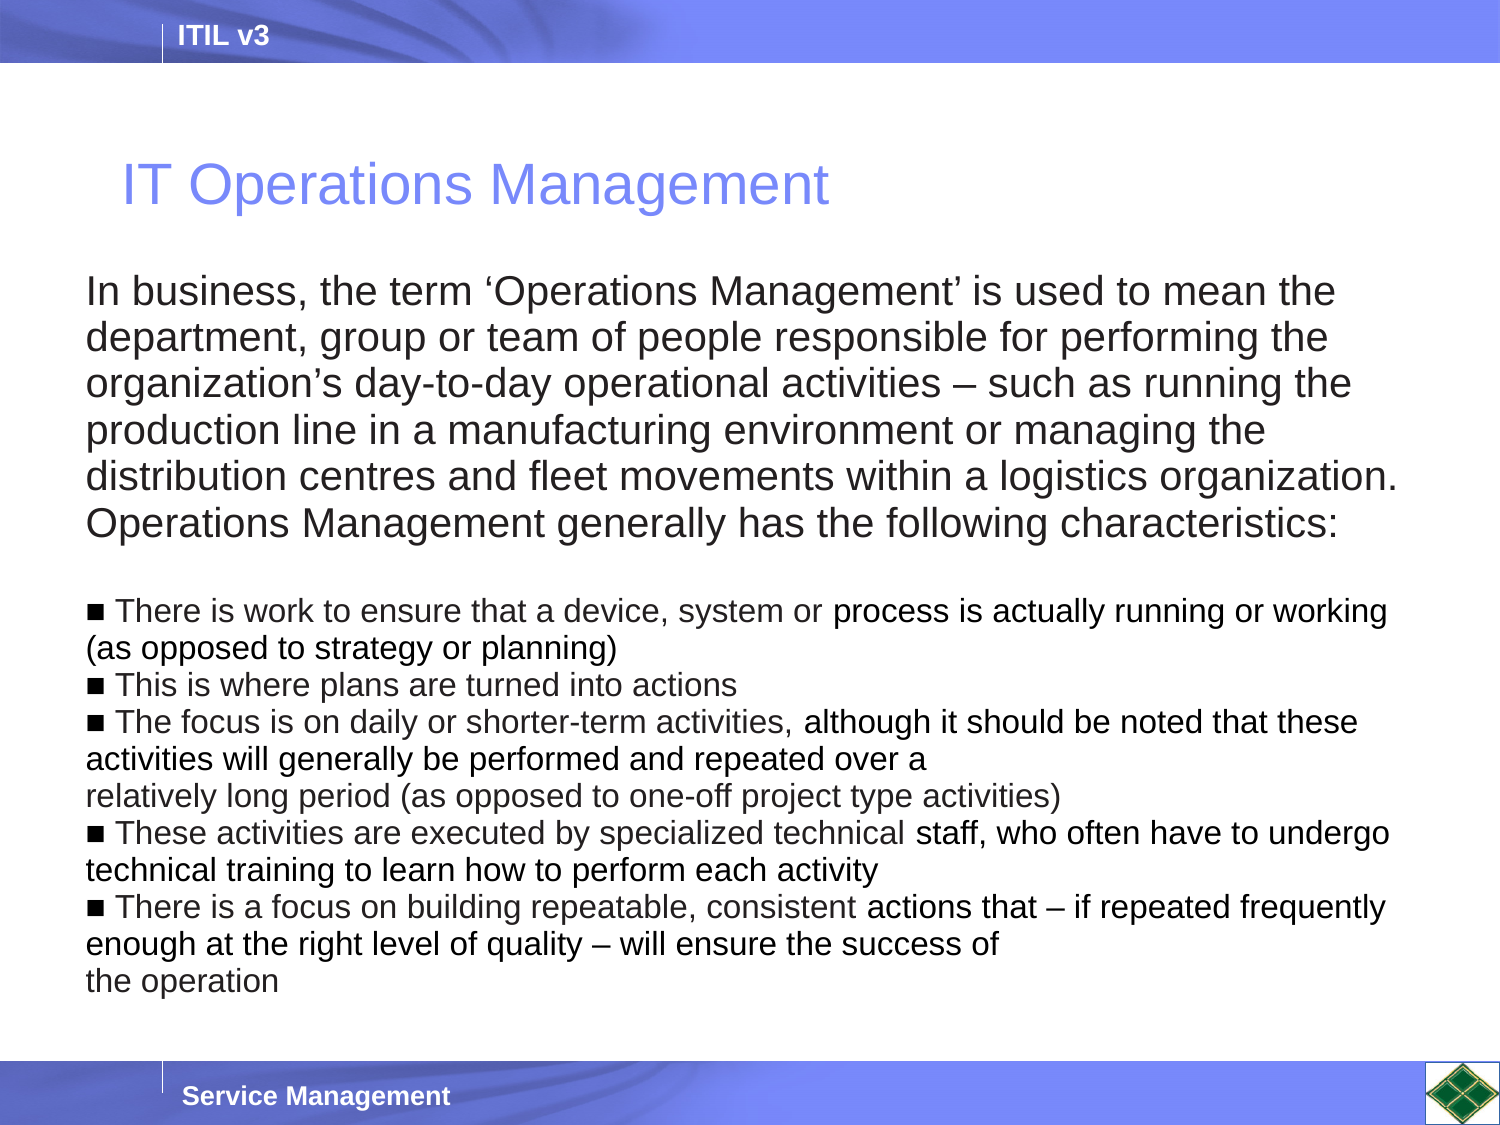

IT Operations Management
In business, the term ‘Operations Management’ is used to mean the department, group or team of people responsible for performing the organization’s day-to-day operational activities – such as running the production line in a manufacturing environment or managing the
distribution centres and fleet movements within a logistics organization.
Operations Management generally has the following characteristics:
■ There is work to ensure that a device, system or process is actually running or working (as opposed to strategy or planning)
■ This is where plans are turned into actions
■ The focus is on daily or shorter-term activities, although it should be noted that these activities will generally be performed and repeated over a
relatively long period (as opposed to one-off project type activities)
■ These activities are executed by specialized technical staff, who often have to undergo technical training to learn how to perform each activity
■ There is a focus on building repeatable, consistent actions that – if repeated frequently enough at the right level of quality – will ensure the success of
the operation